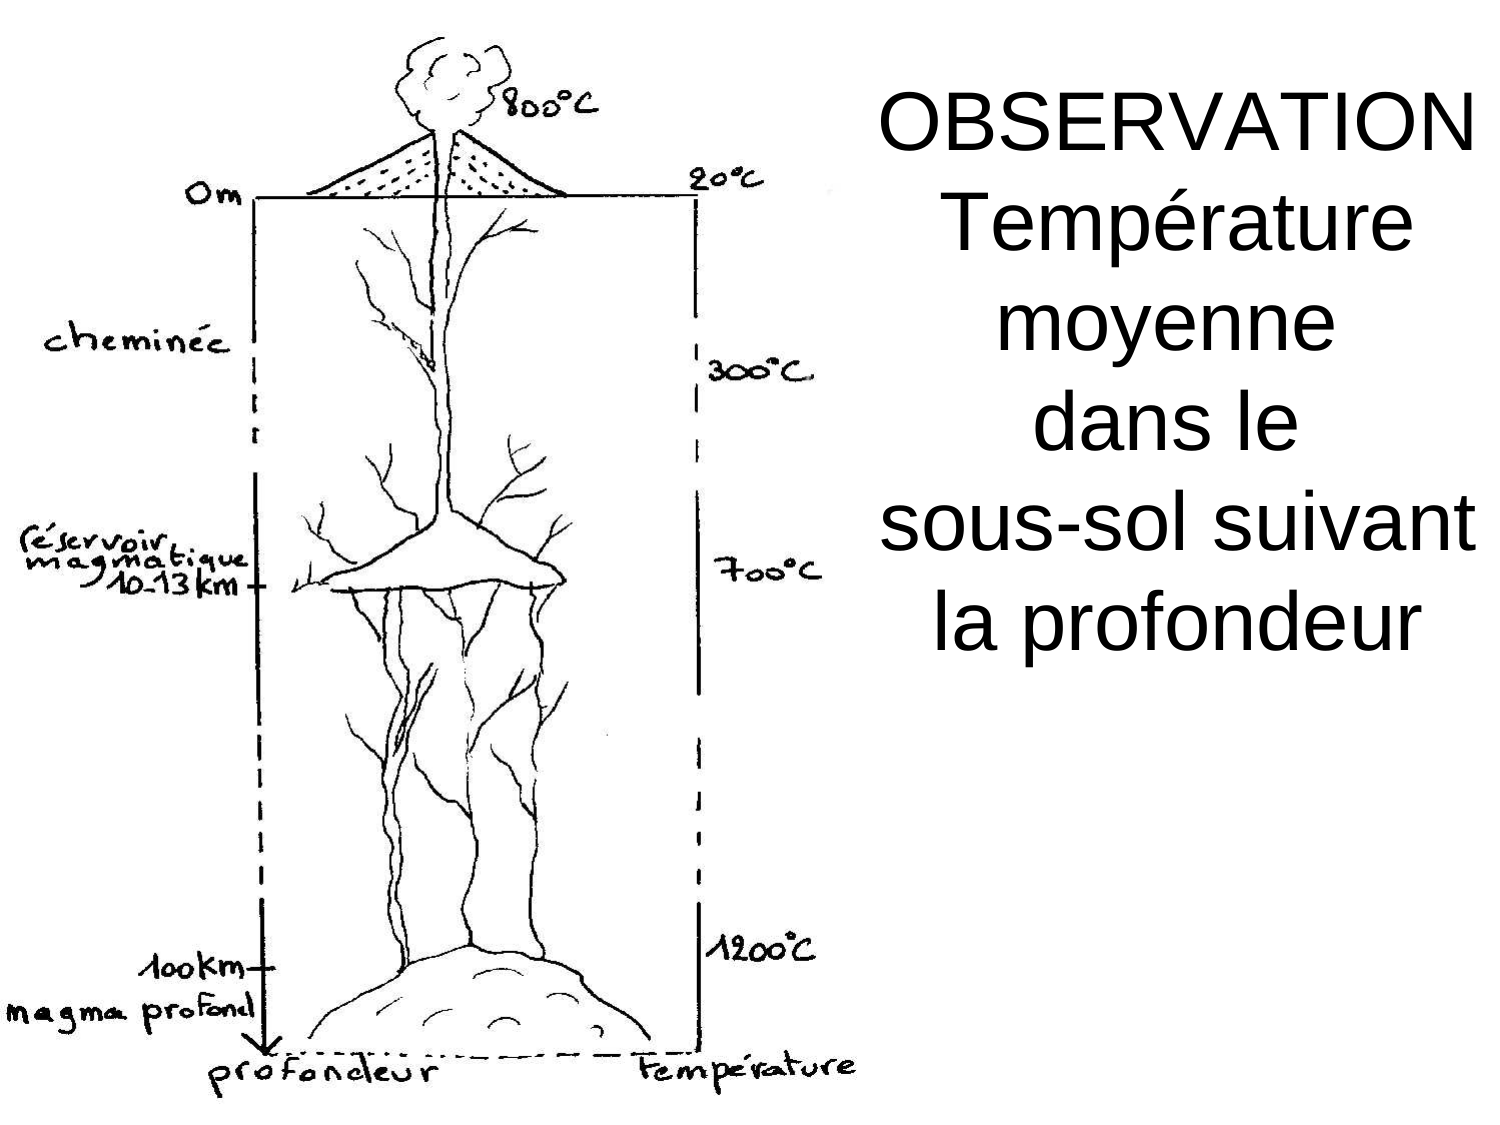

# OBSERVATION Température moyenne dans le sous-sol suivant la profondeur